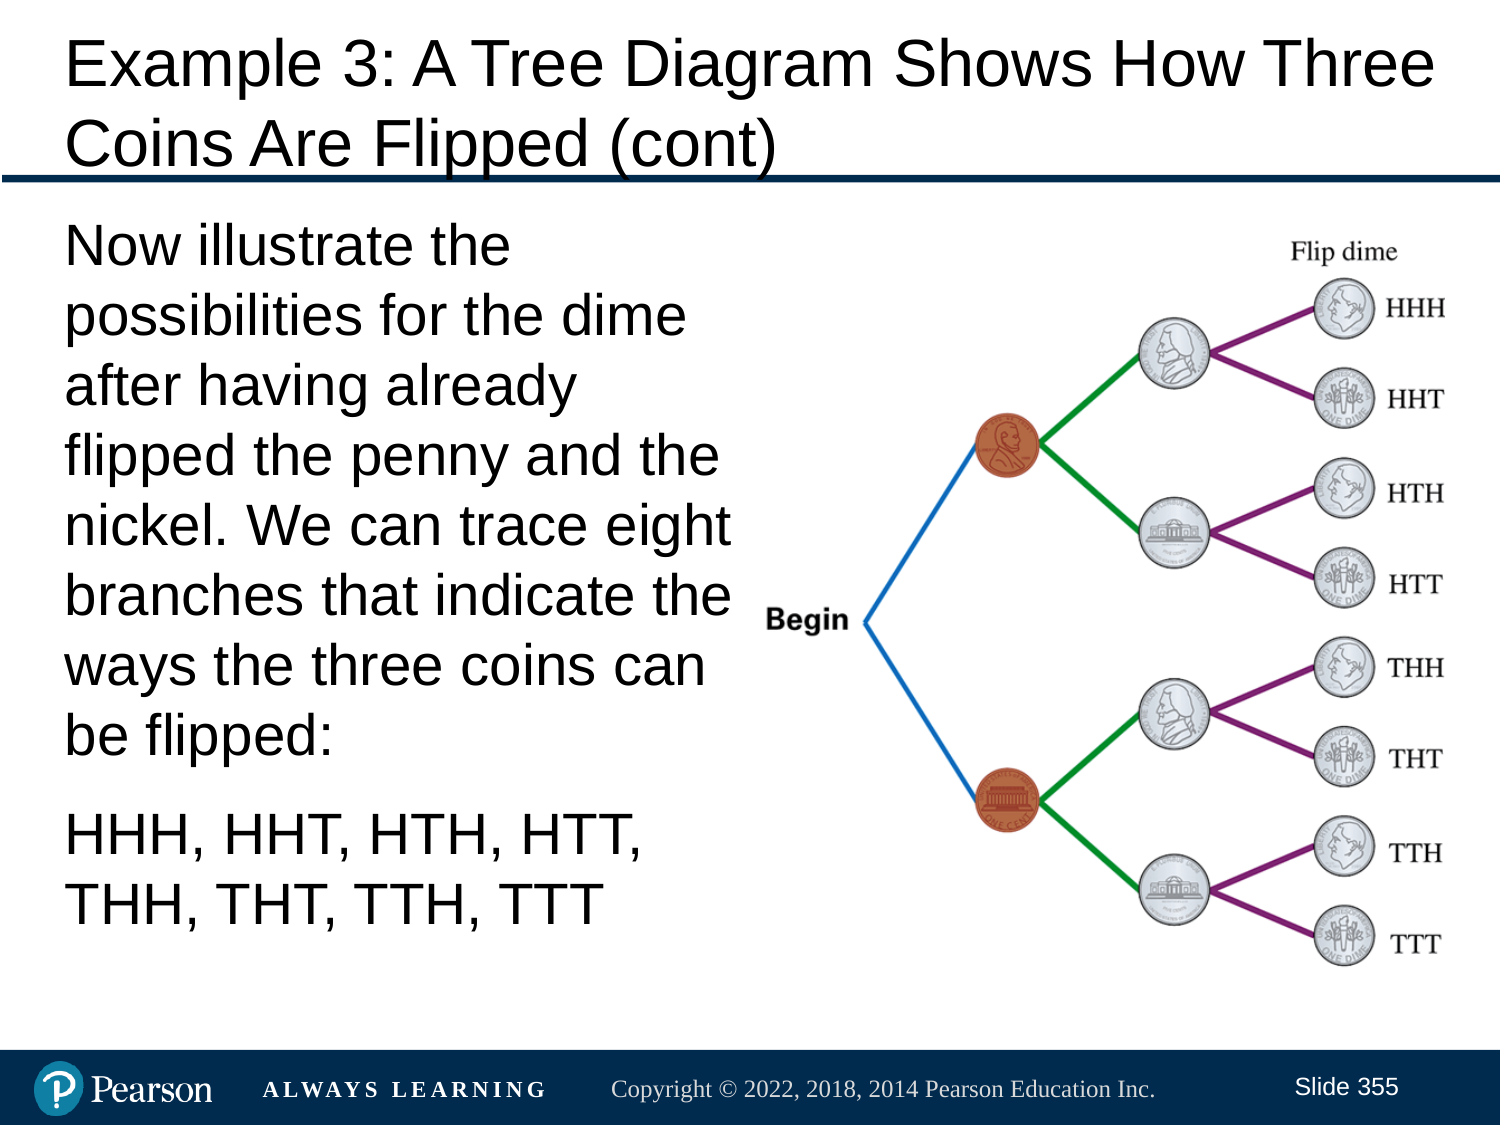

# Example 3: A Tree Diagram Shows How Three Coins Are Flipped (cont)
Now illustrate the possibilities for the dime after having already flipped the penny and the nickel. We can trace eight branches that indicate the ways the three coins can be flipped:
HHH, HHT, HTH, HTT, THH, THT, TTH, TTT